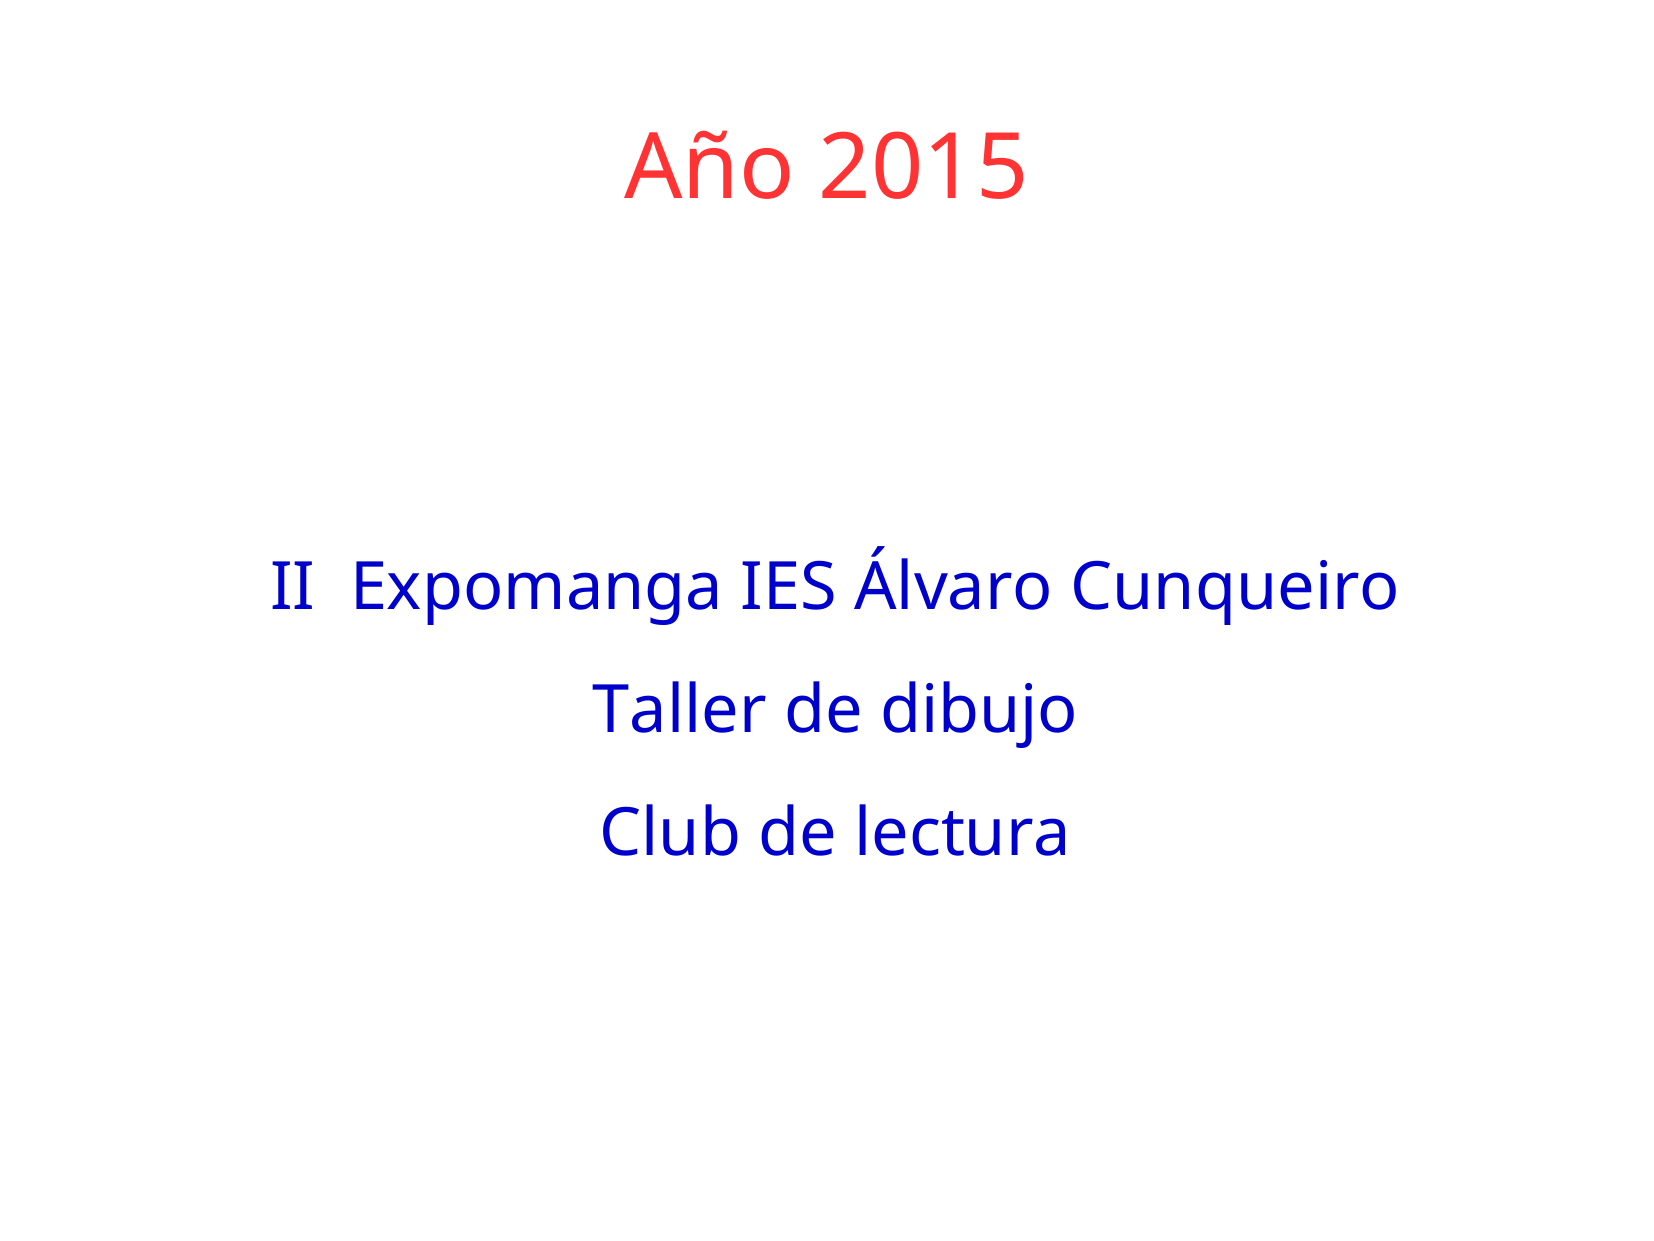

# Año 2015
II Expomanga IES Álvaro Cunqueiro
Taller de dibujo
Club de lectura